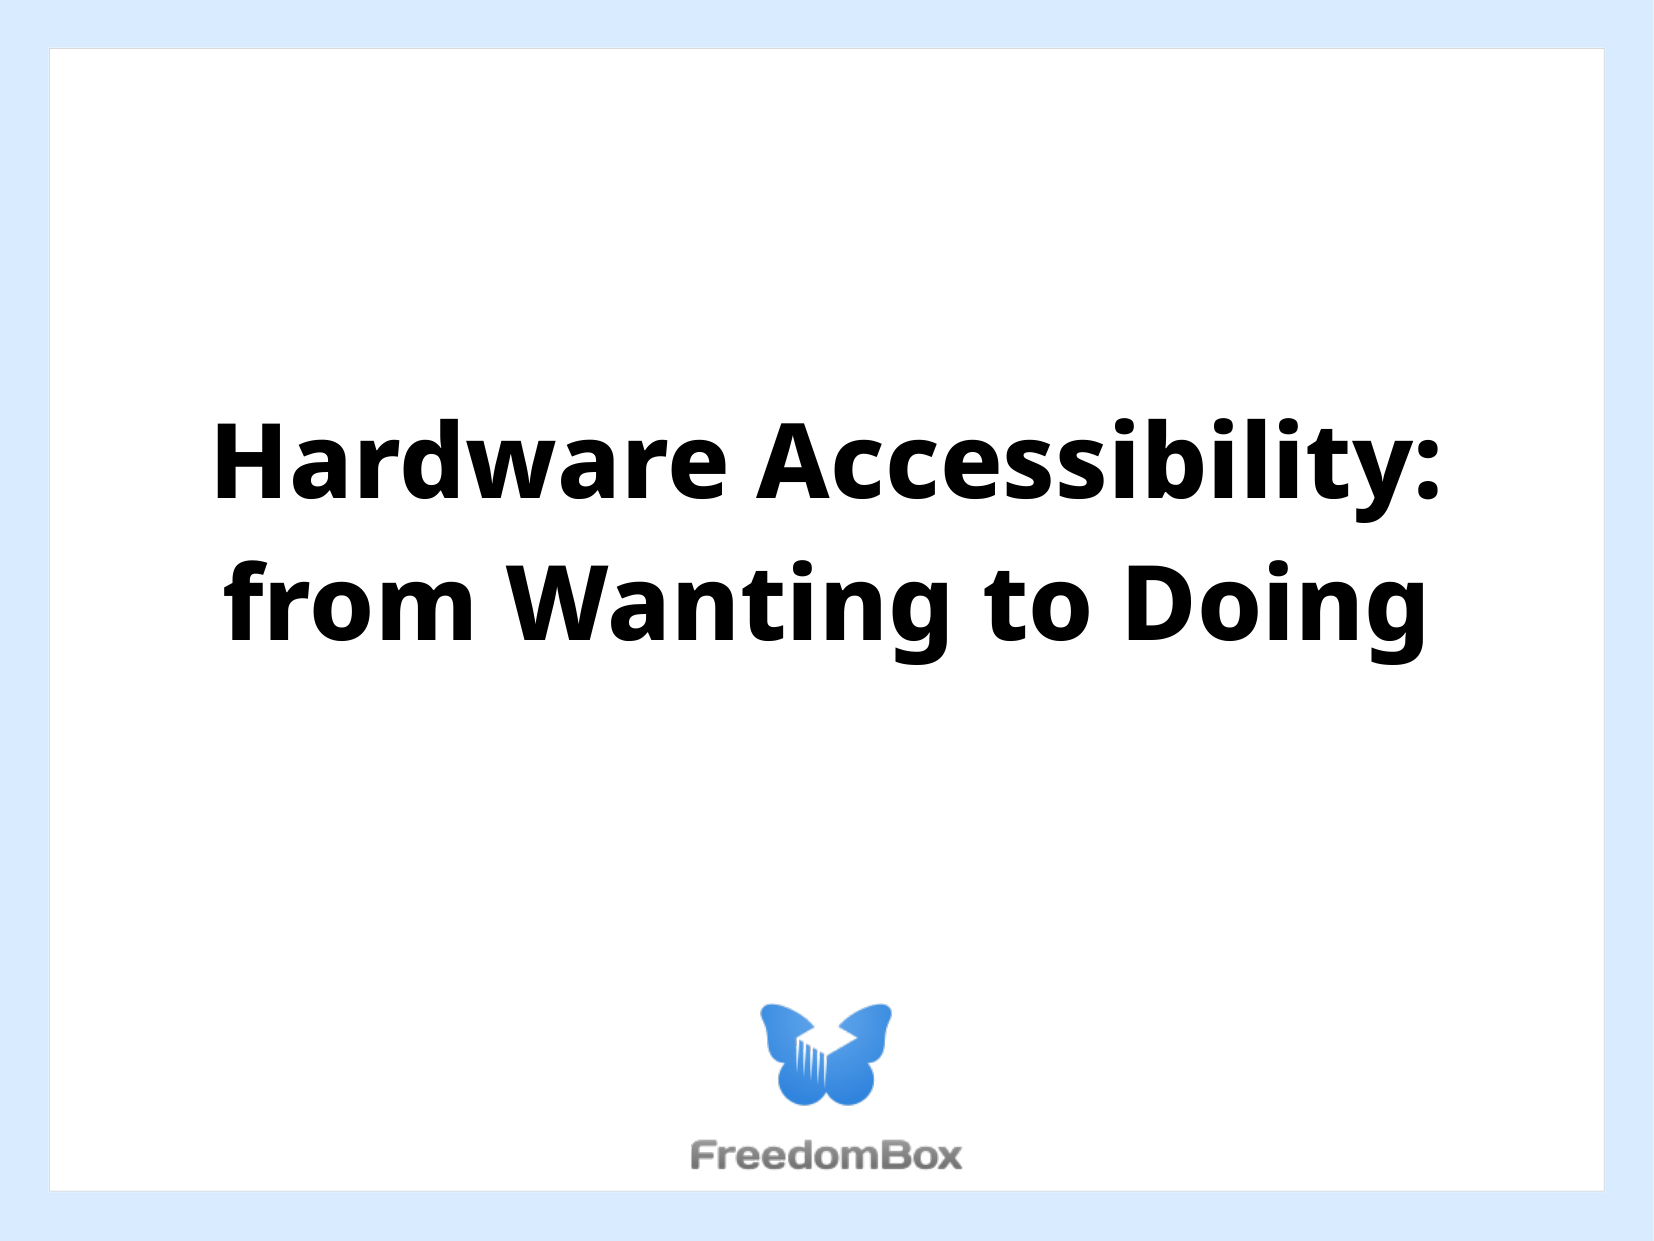

# Hardware Accessibility:
from Wanting to Doing